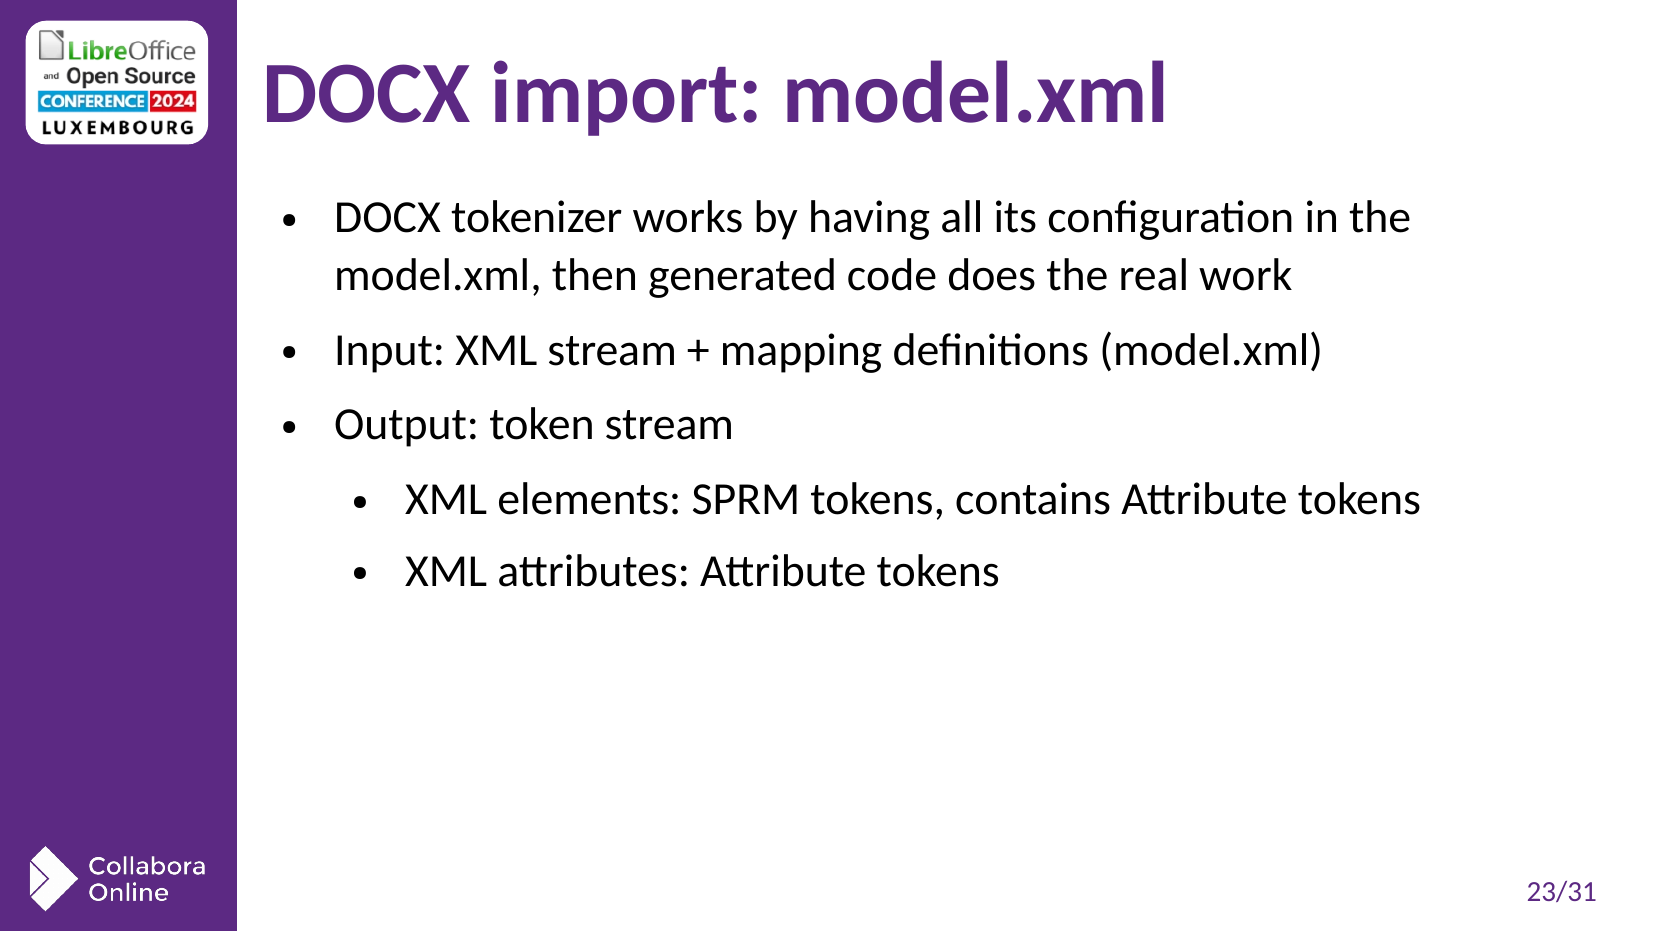

# DOCX import: model.xml
DOCX tokenizer works by having all its configuration in the model.xml, then generated code does the real work
Input: XML stream + mapping definitions (model.xml)
Output: token stream
XML elements: SPRM tokens, contains Attribute tokens
XML attributes: Attribute tokens
23